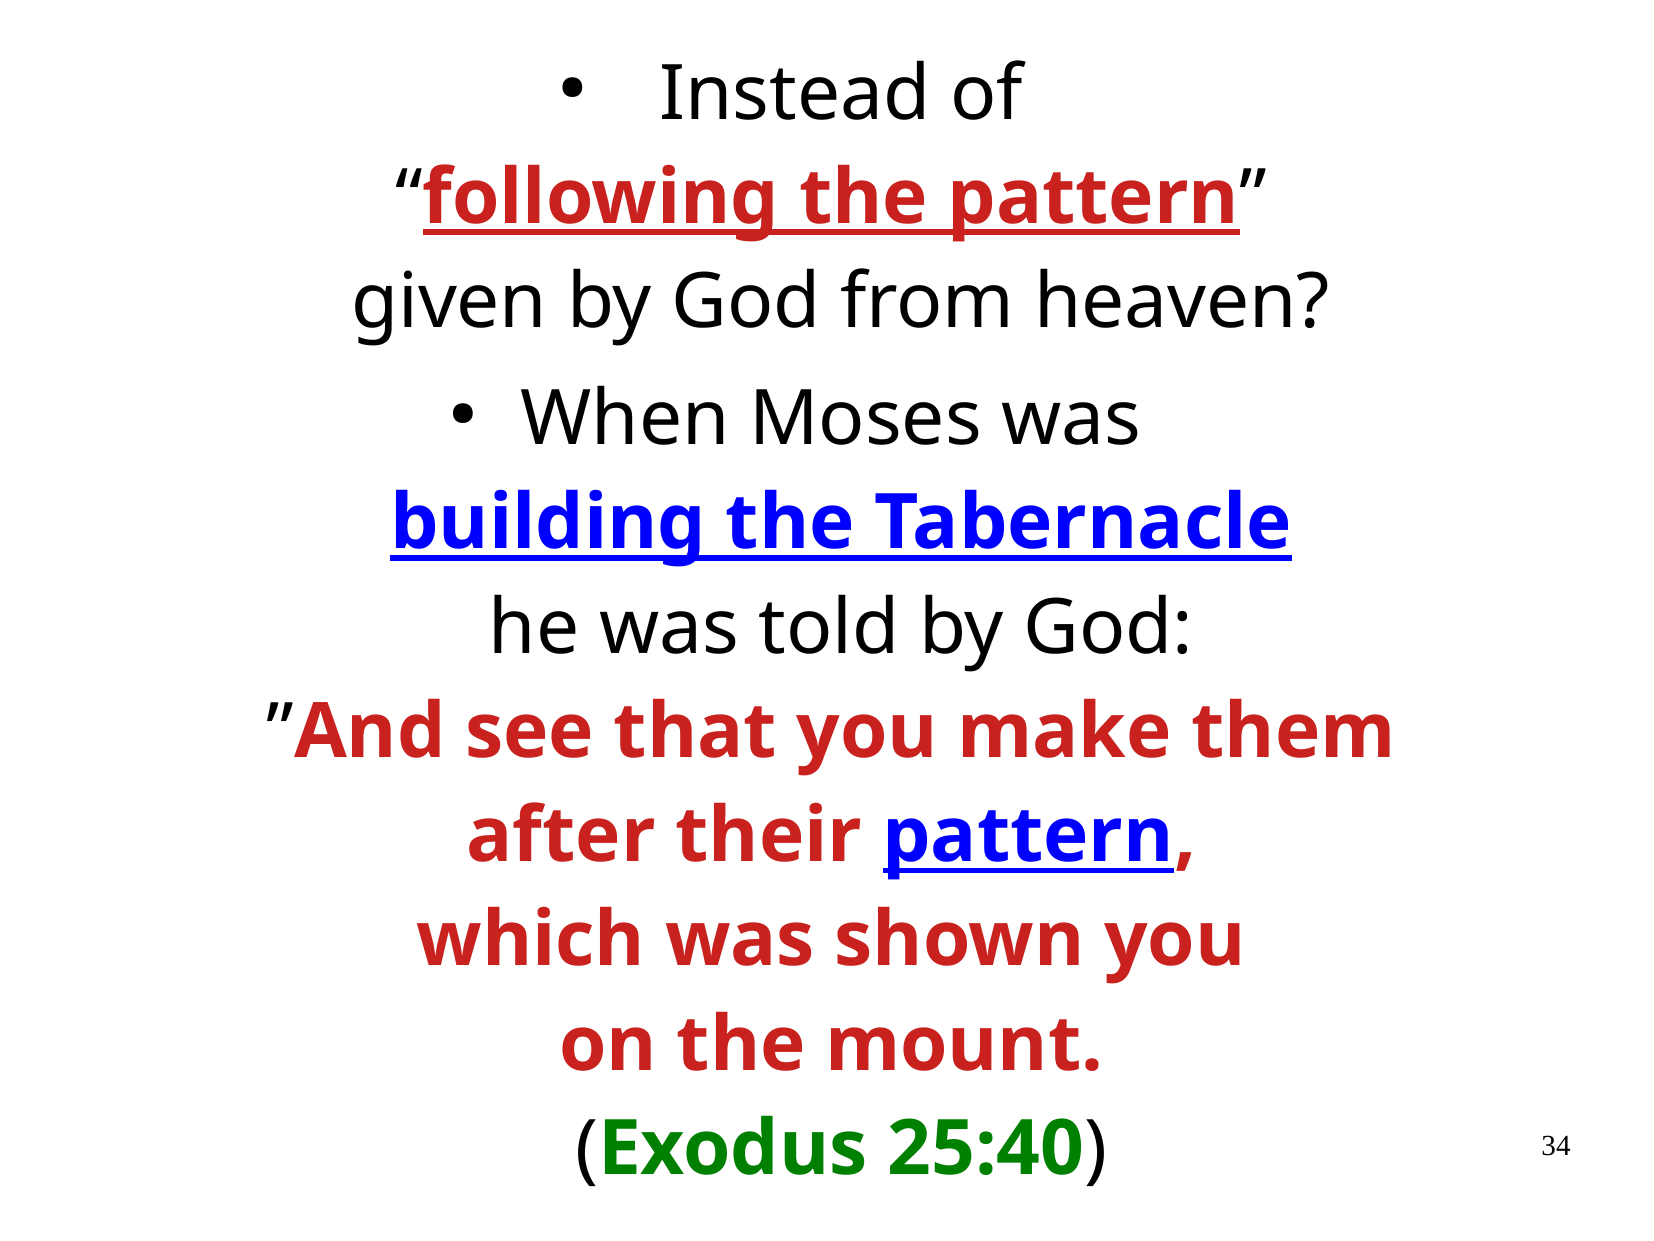

# Instead of “following the pattern” given by God from heaven?
When Moses was
building the Tabernacle
he was told by God:
”And see that you make them
after their pattern,
which was shown you
on the mount.
(Exodus 25:40)
34